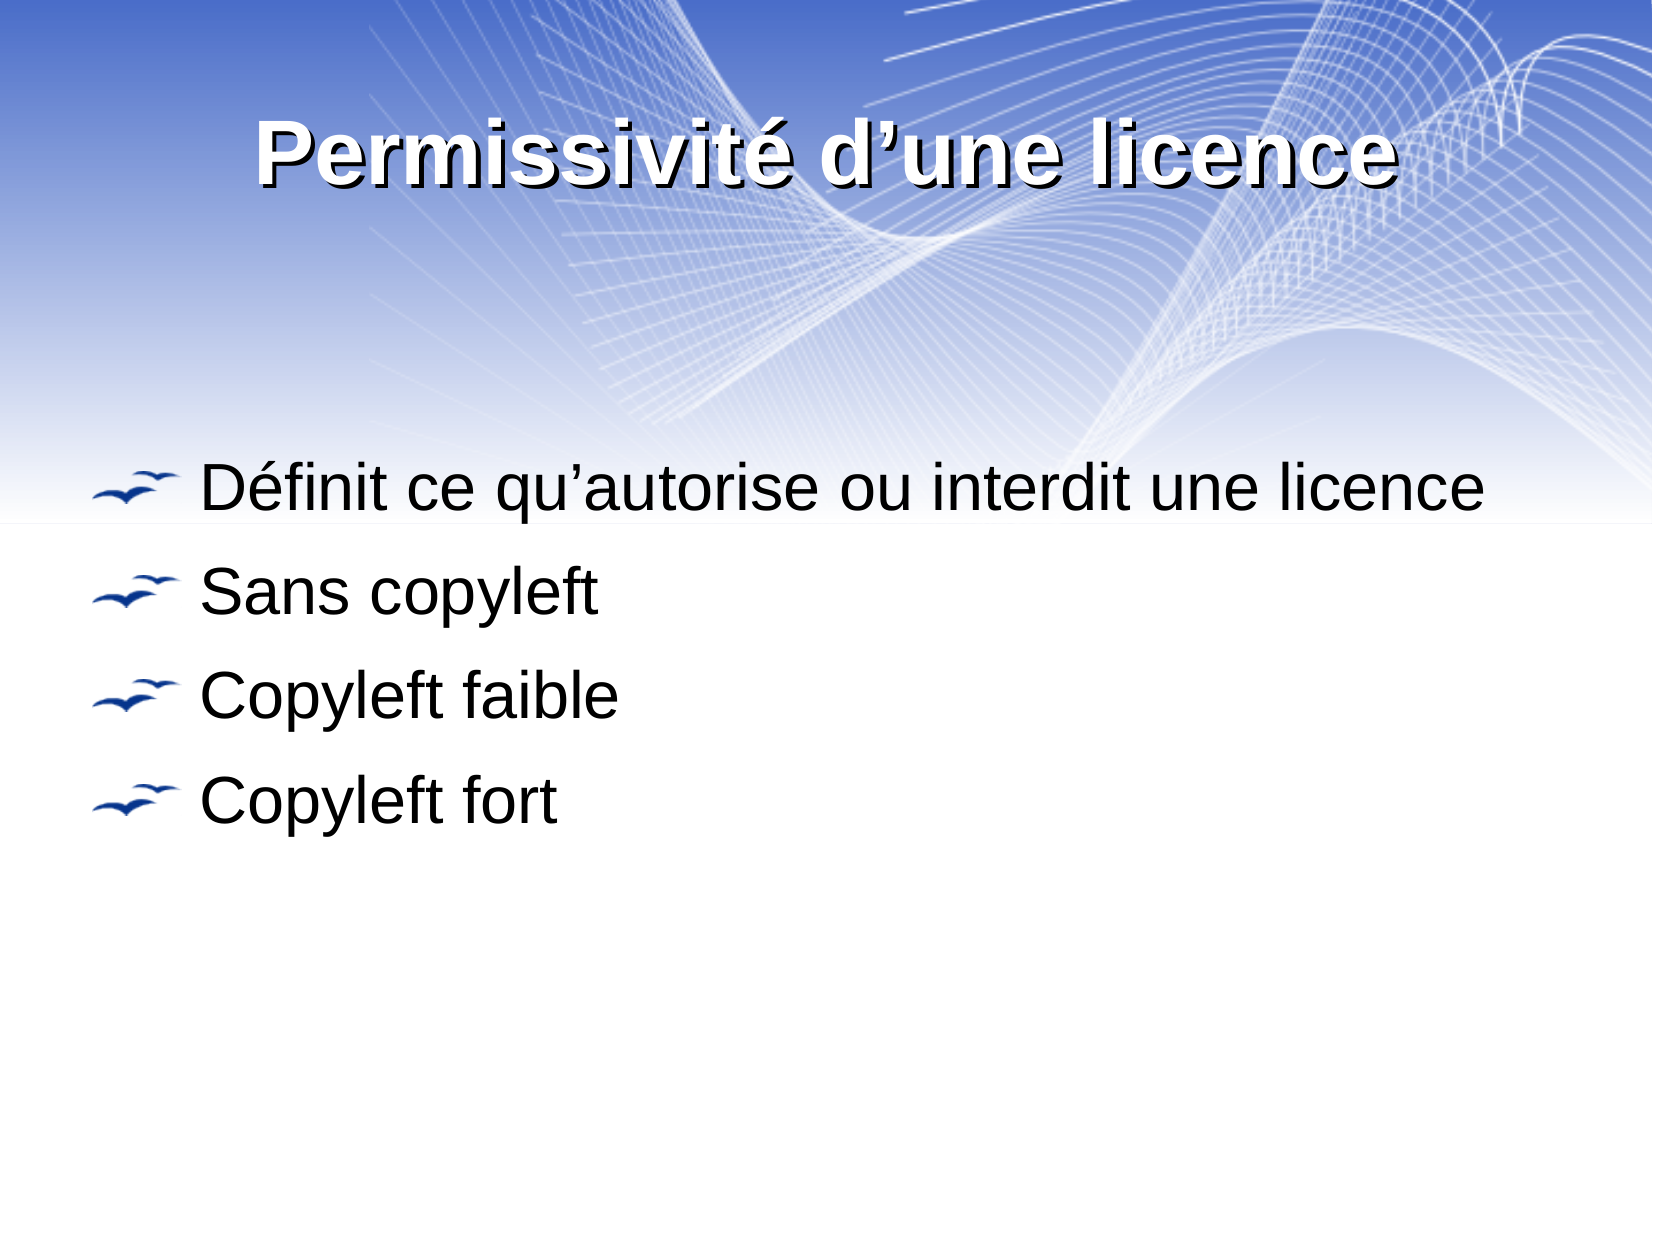

# Permissivité d’une licence
 Définit ce qu’autorise ou interdit une licence
 Sans copyleft
 Copyleft faible
 Copyleft fort